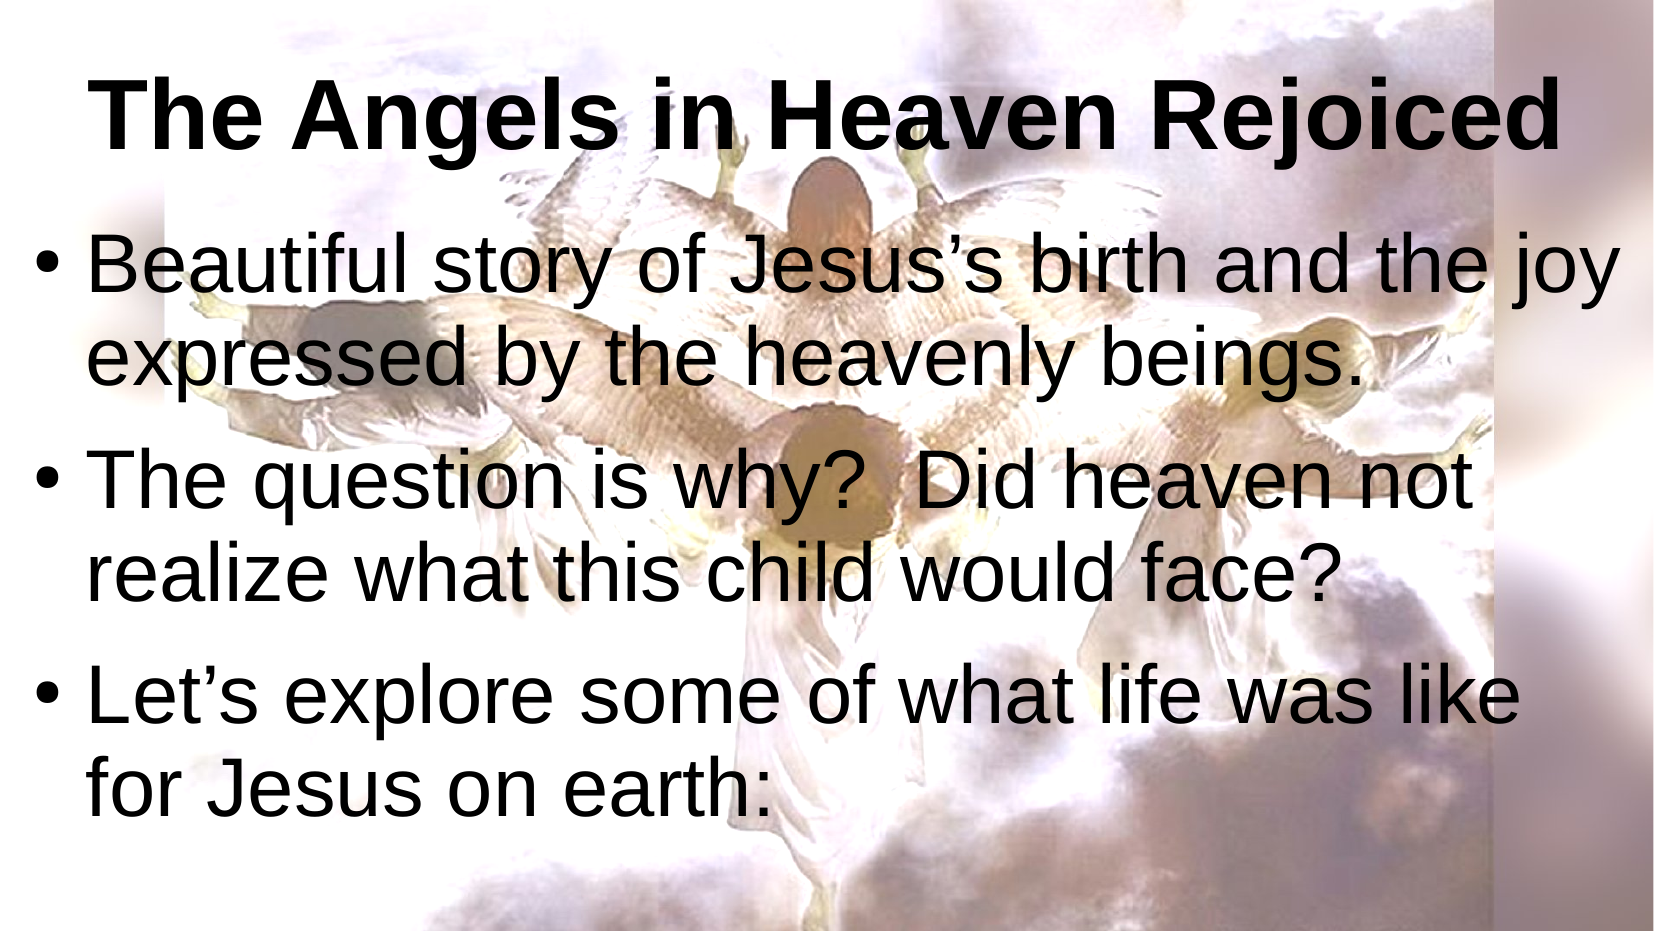

# The Angels in Heaven Rejoiced
Beautiful story of Jesus’s birth and the joy expressed by the heavenly beings.
The question is why? Did heaven not realize what this child would face?
Let’s explore some of what life was like for Jesus on earth: